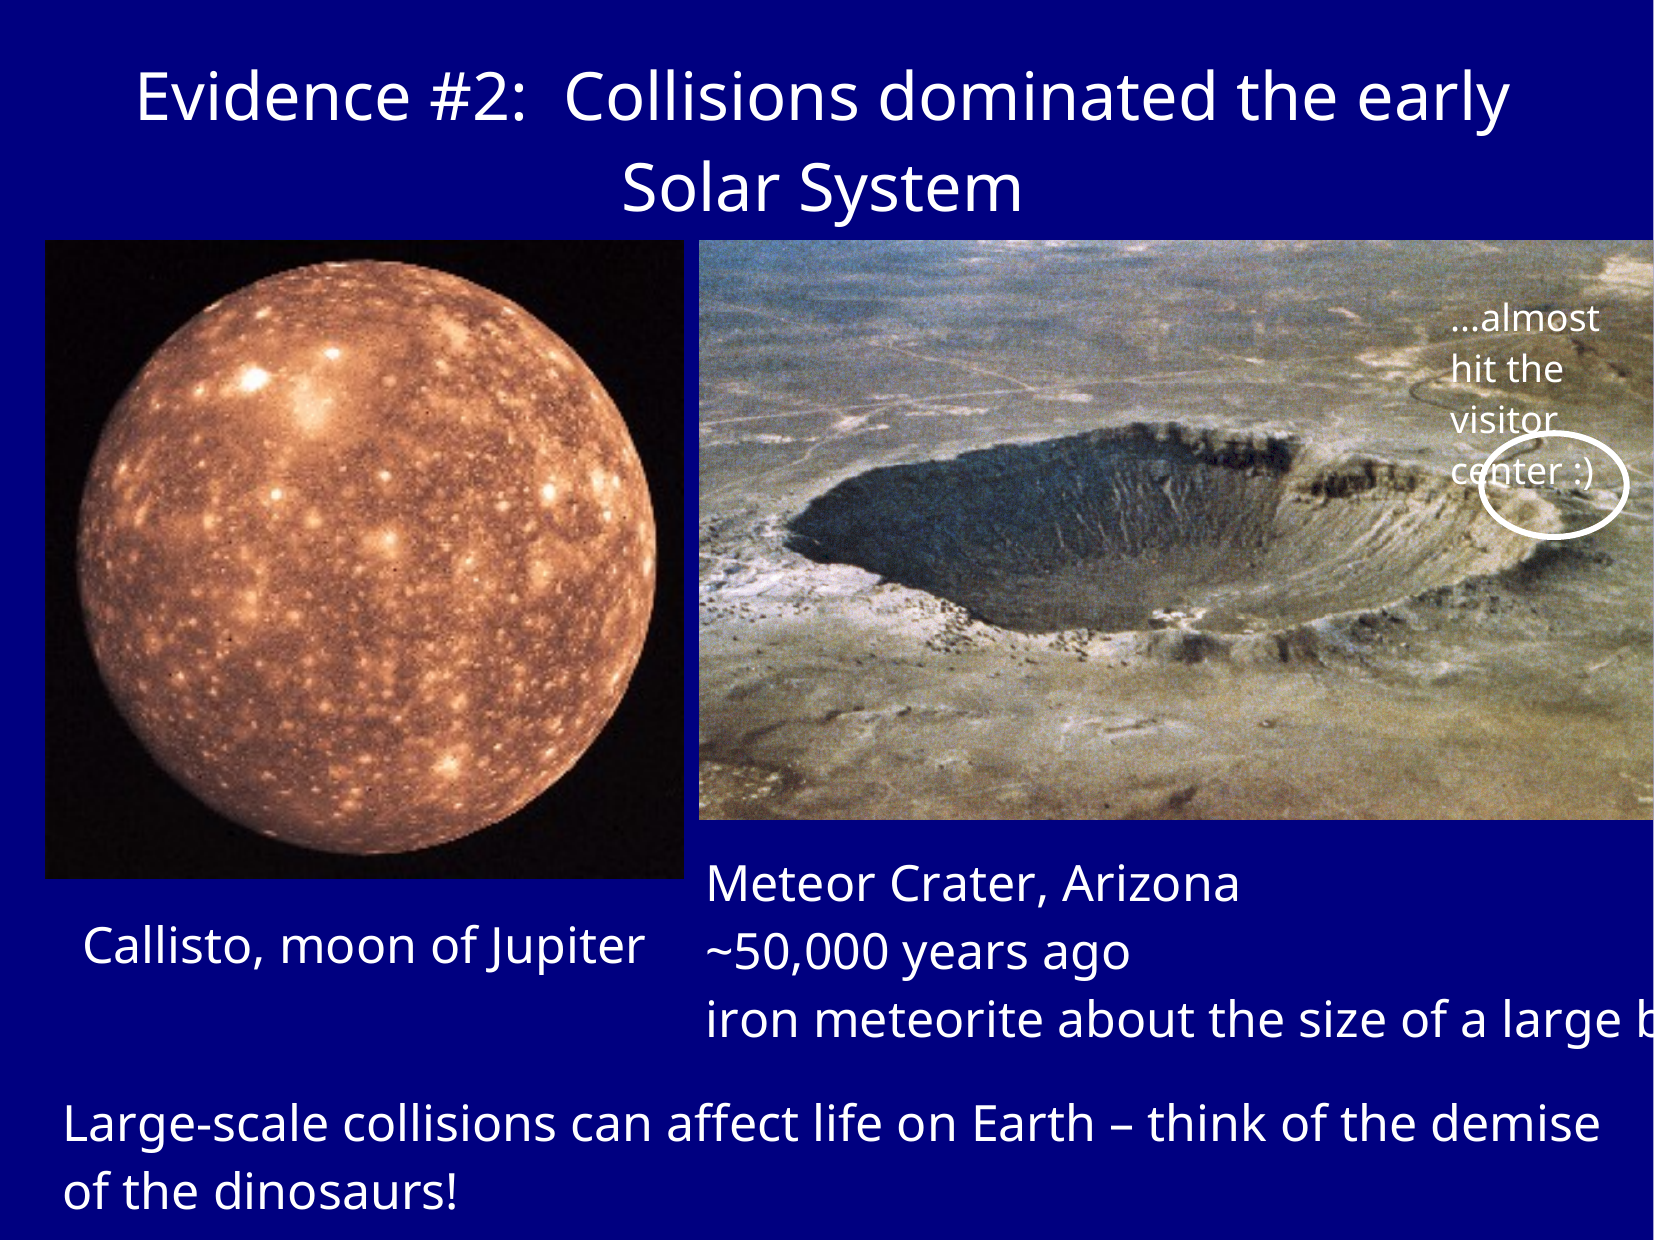

# Evidence #2: Collisions dominated the early Solar System
...almost hit the visitor center :)
Meteor Crater, Arizona
~50,000 years ago
iron meteorite about the size of a large bus
Callisto, moon of Jupiter
Large-scale collisions can affect life on Earth – think of the demise of the dinosaurs!